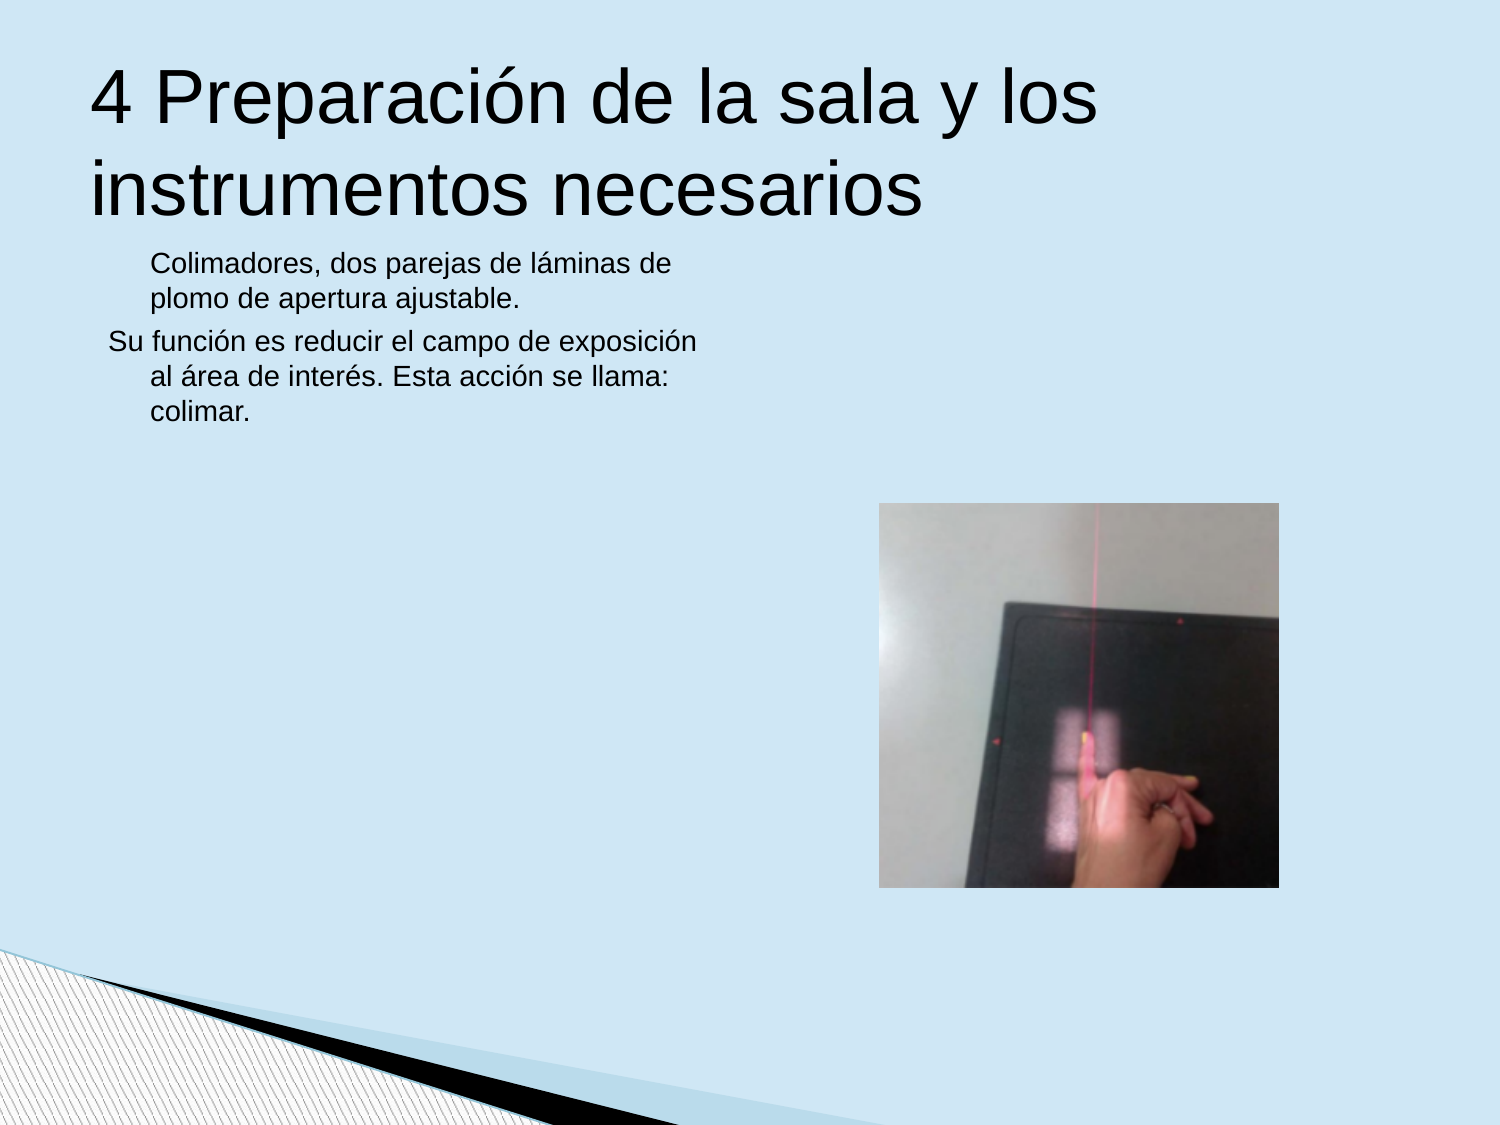

# 4 Preparación de la sala y los instrumentos necesarios
Colimadores, dos parejas de láminas de plomo de apertura ajustable.
Su función es reducir el campo de exposición al área de interés. Esta acción se llama: colimar.